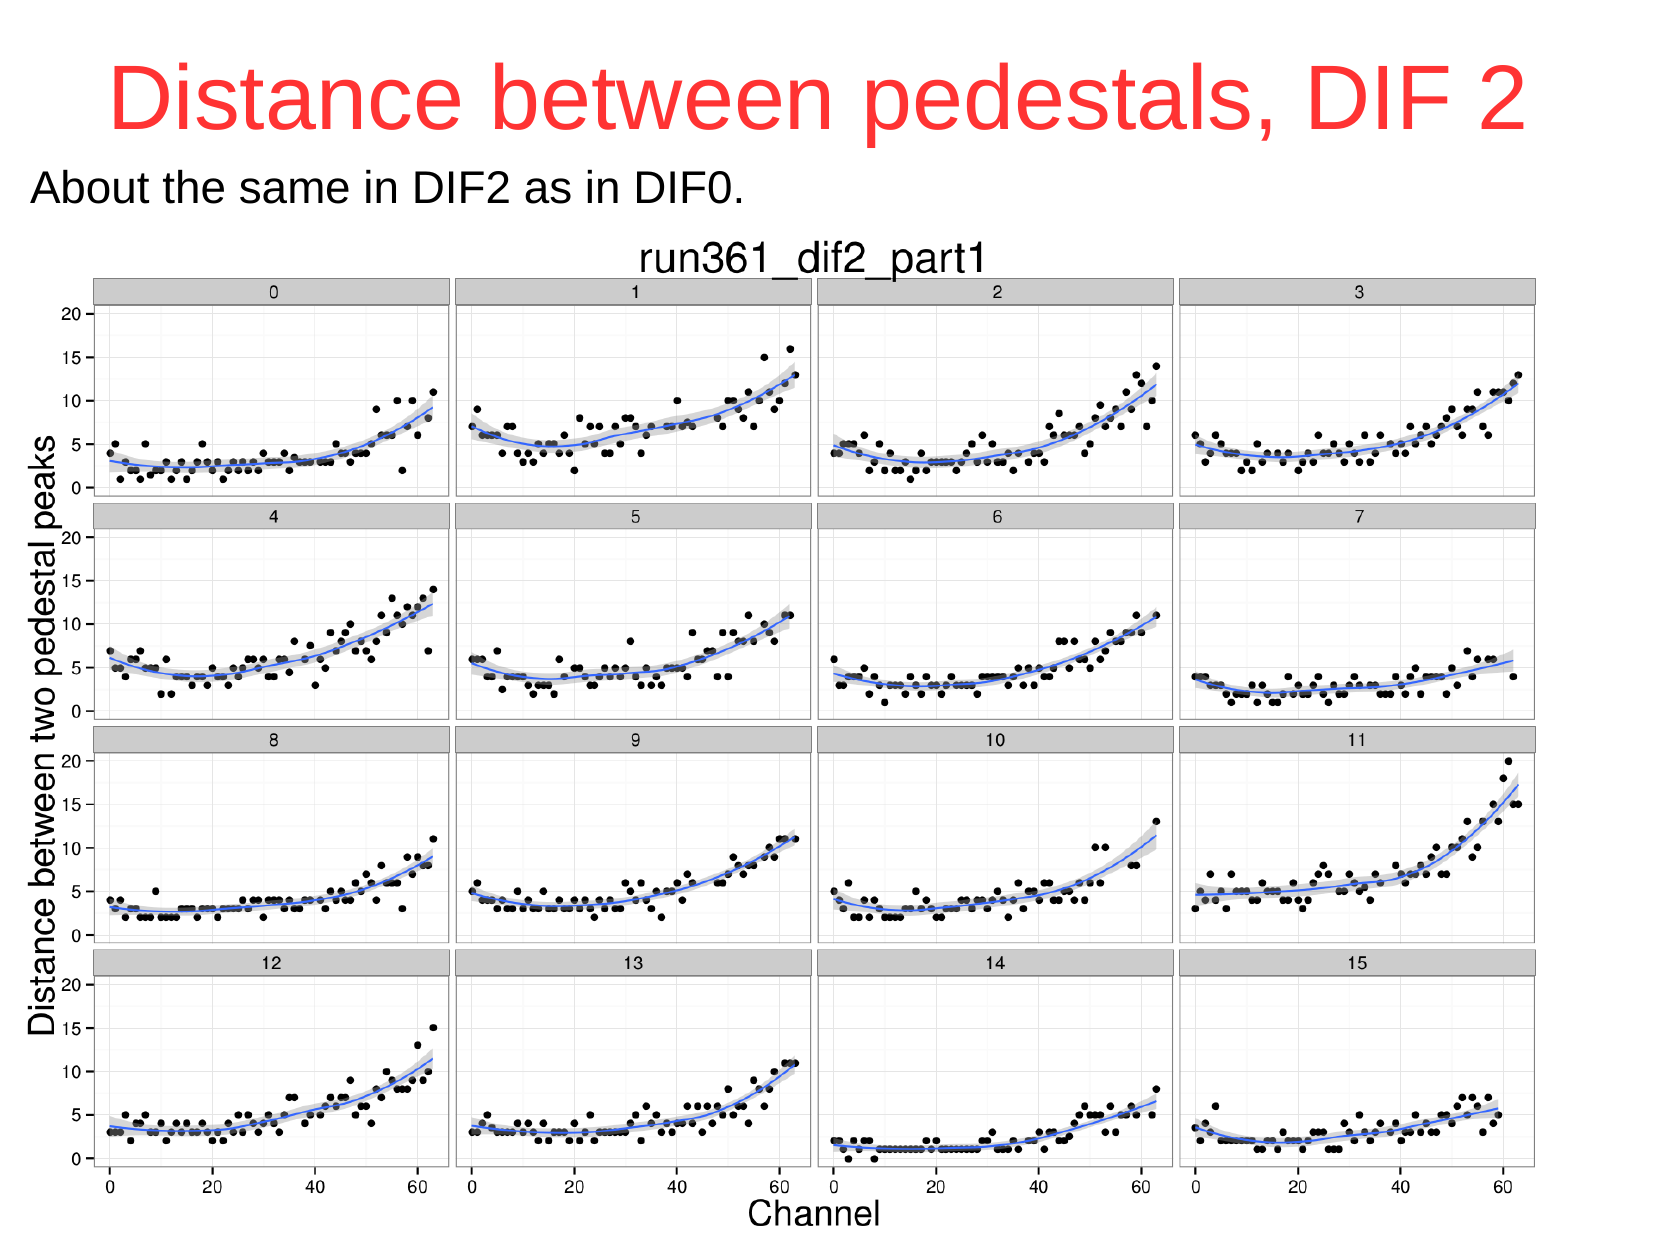

# Distance between pedestals, DIF 2
About the same in DIF2 as in DIF0.